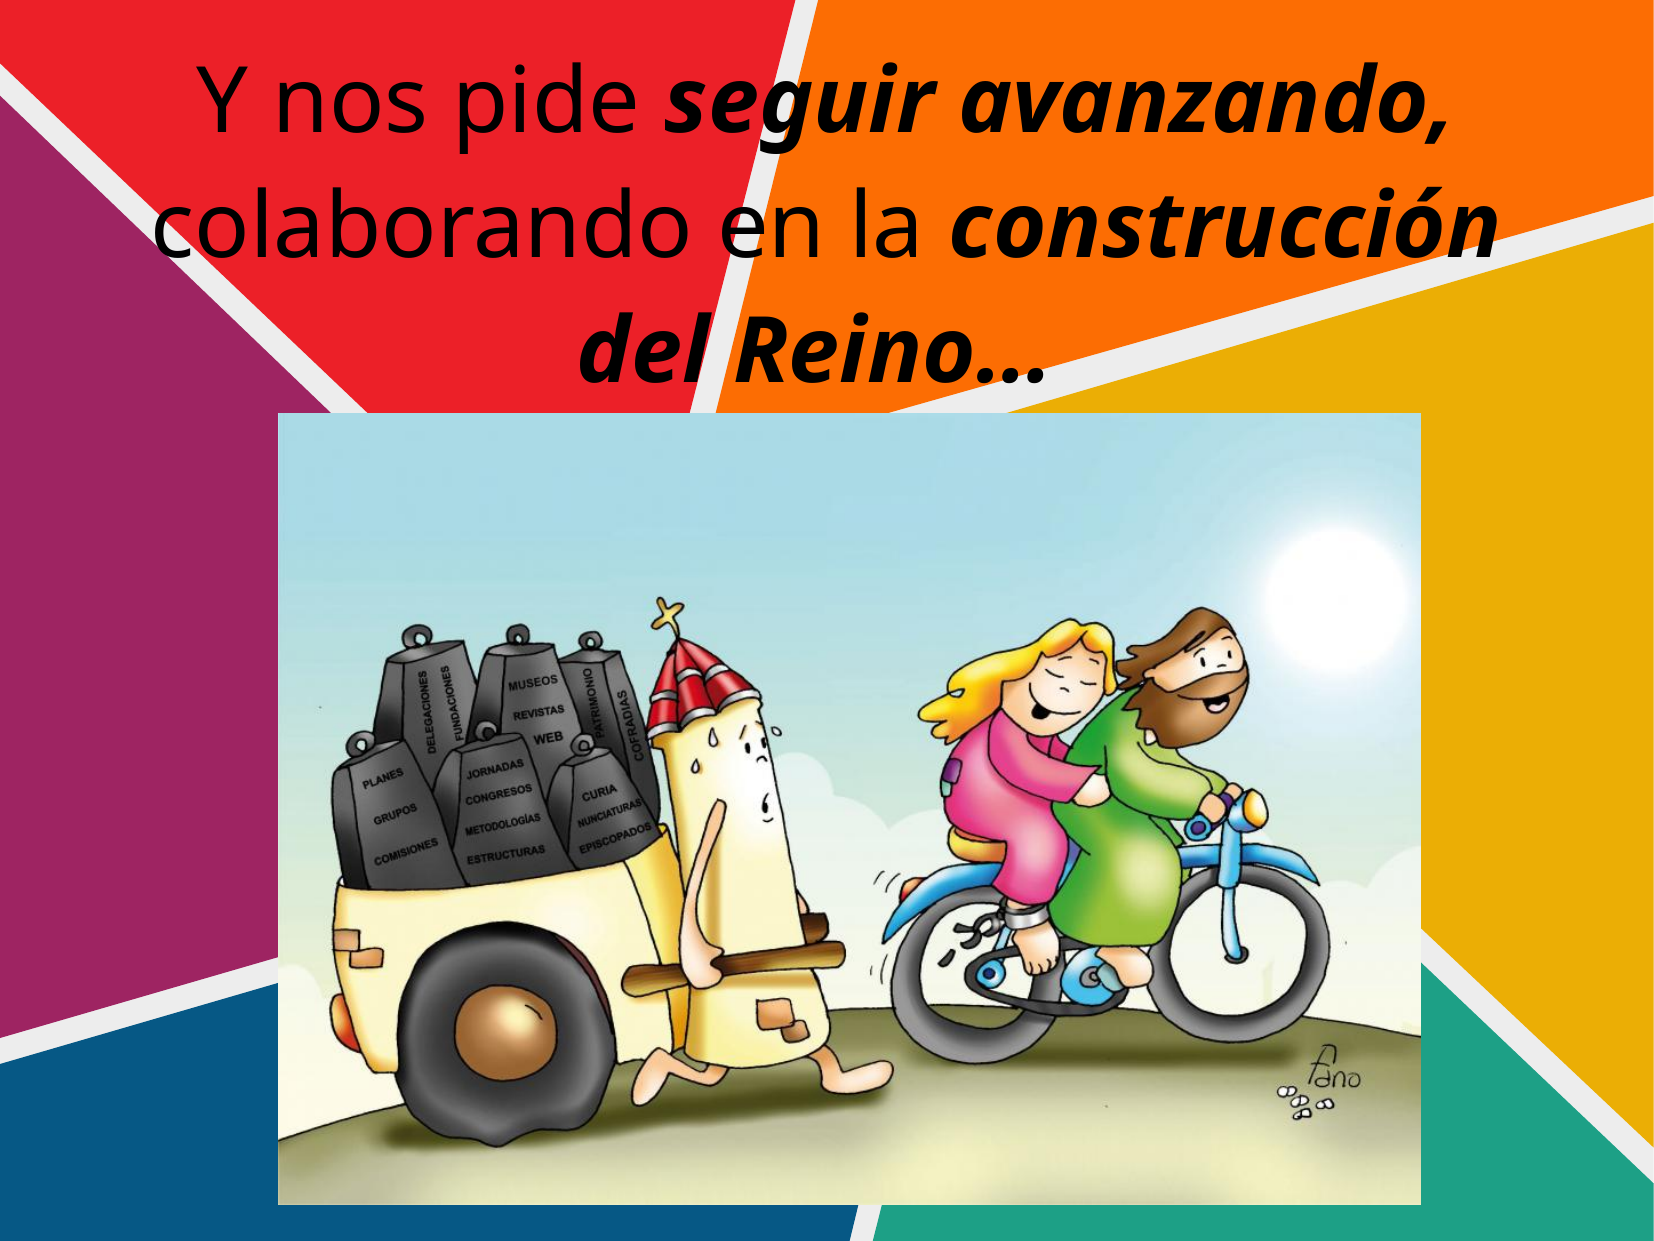

# Y nos pide seguir avanzando, colaborando en la construcción del Reino…